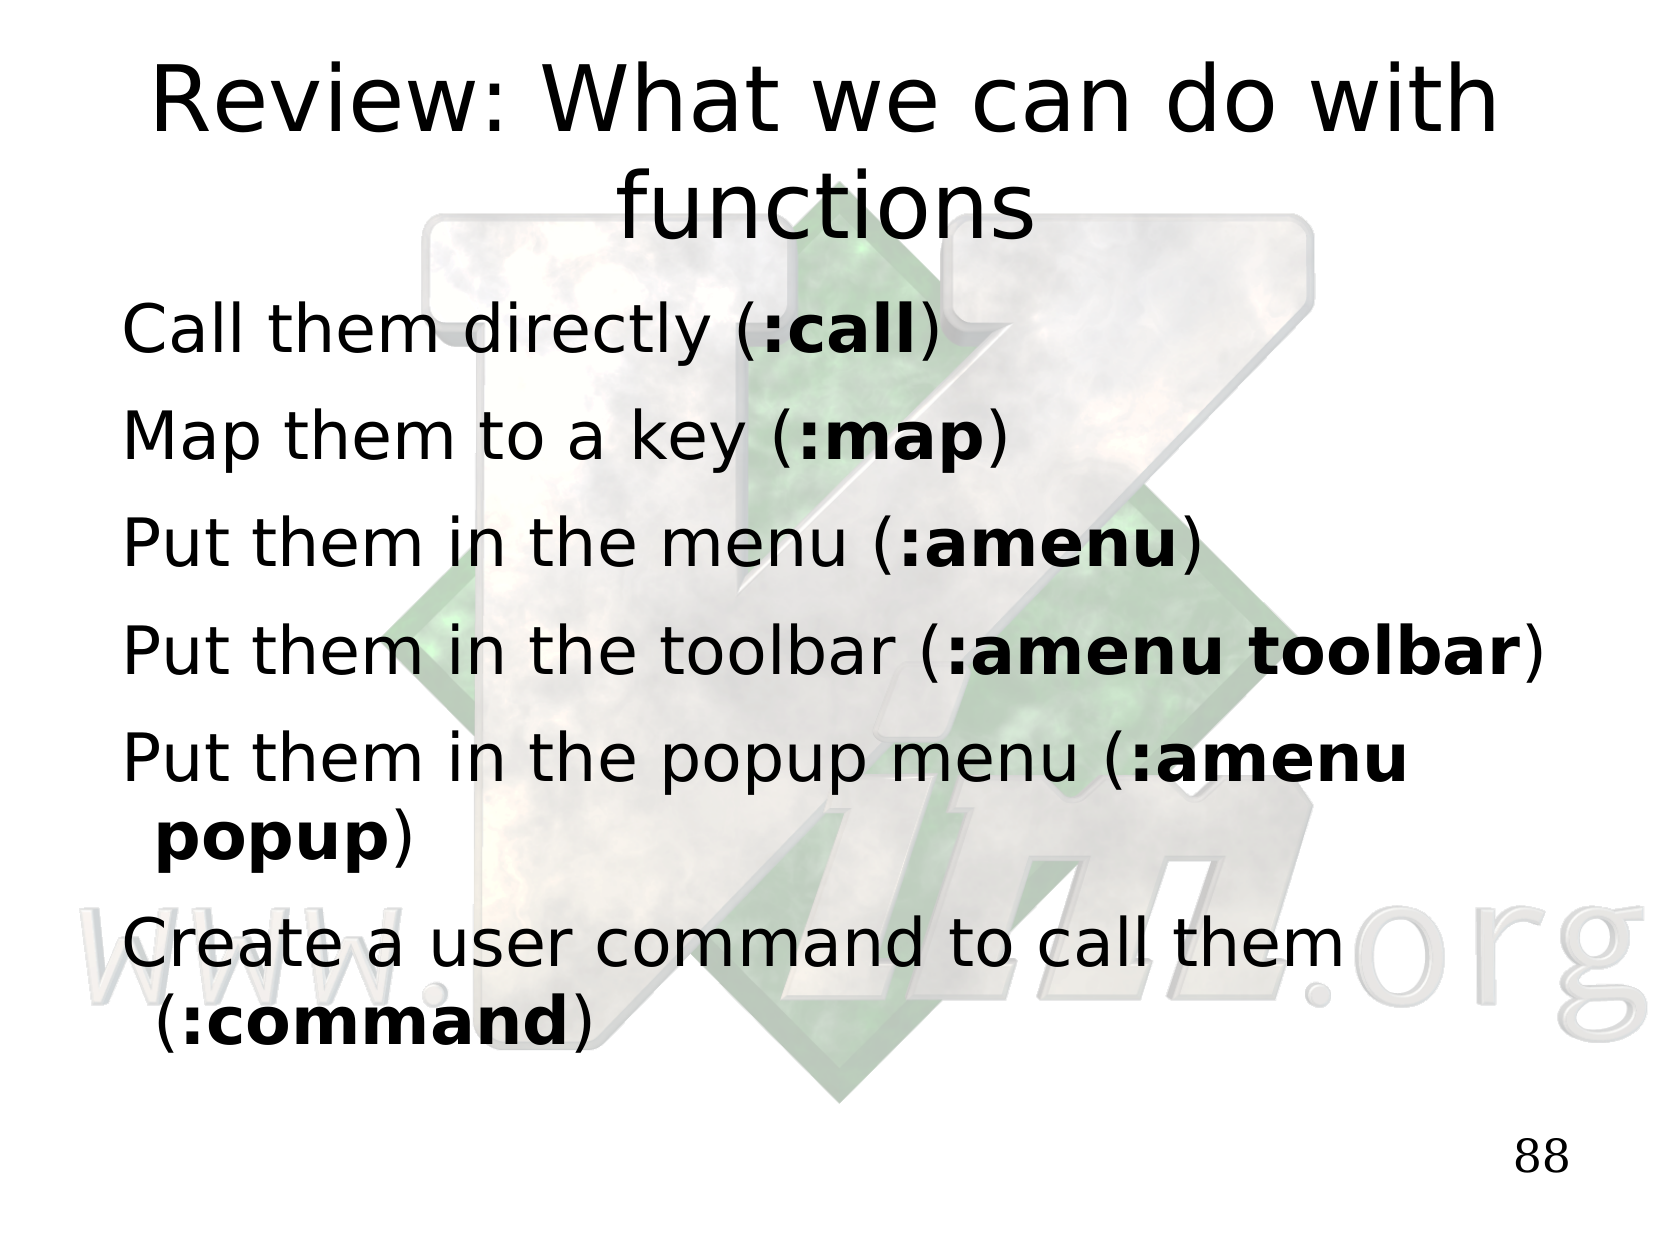

# Review: What we can do with functions
 Call them directly (:call)
 Map them to a key (:map)
 Put them in the menu (:amenu)
 Put them in the toolbar (:amenu toolbar)
 Put them in the popup menu (:amenu popup)
 Create a user command to call them (:command)
88